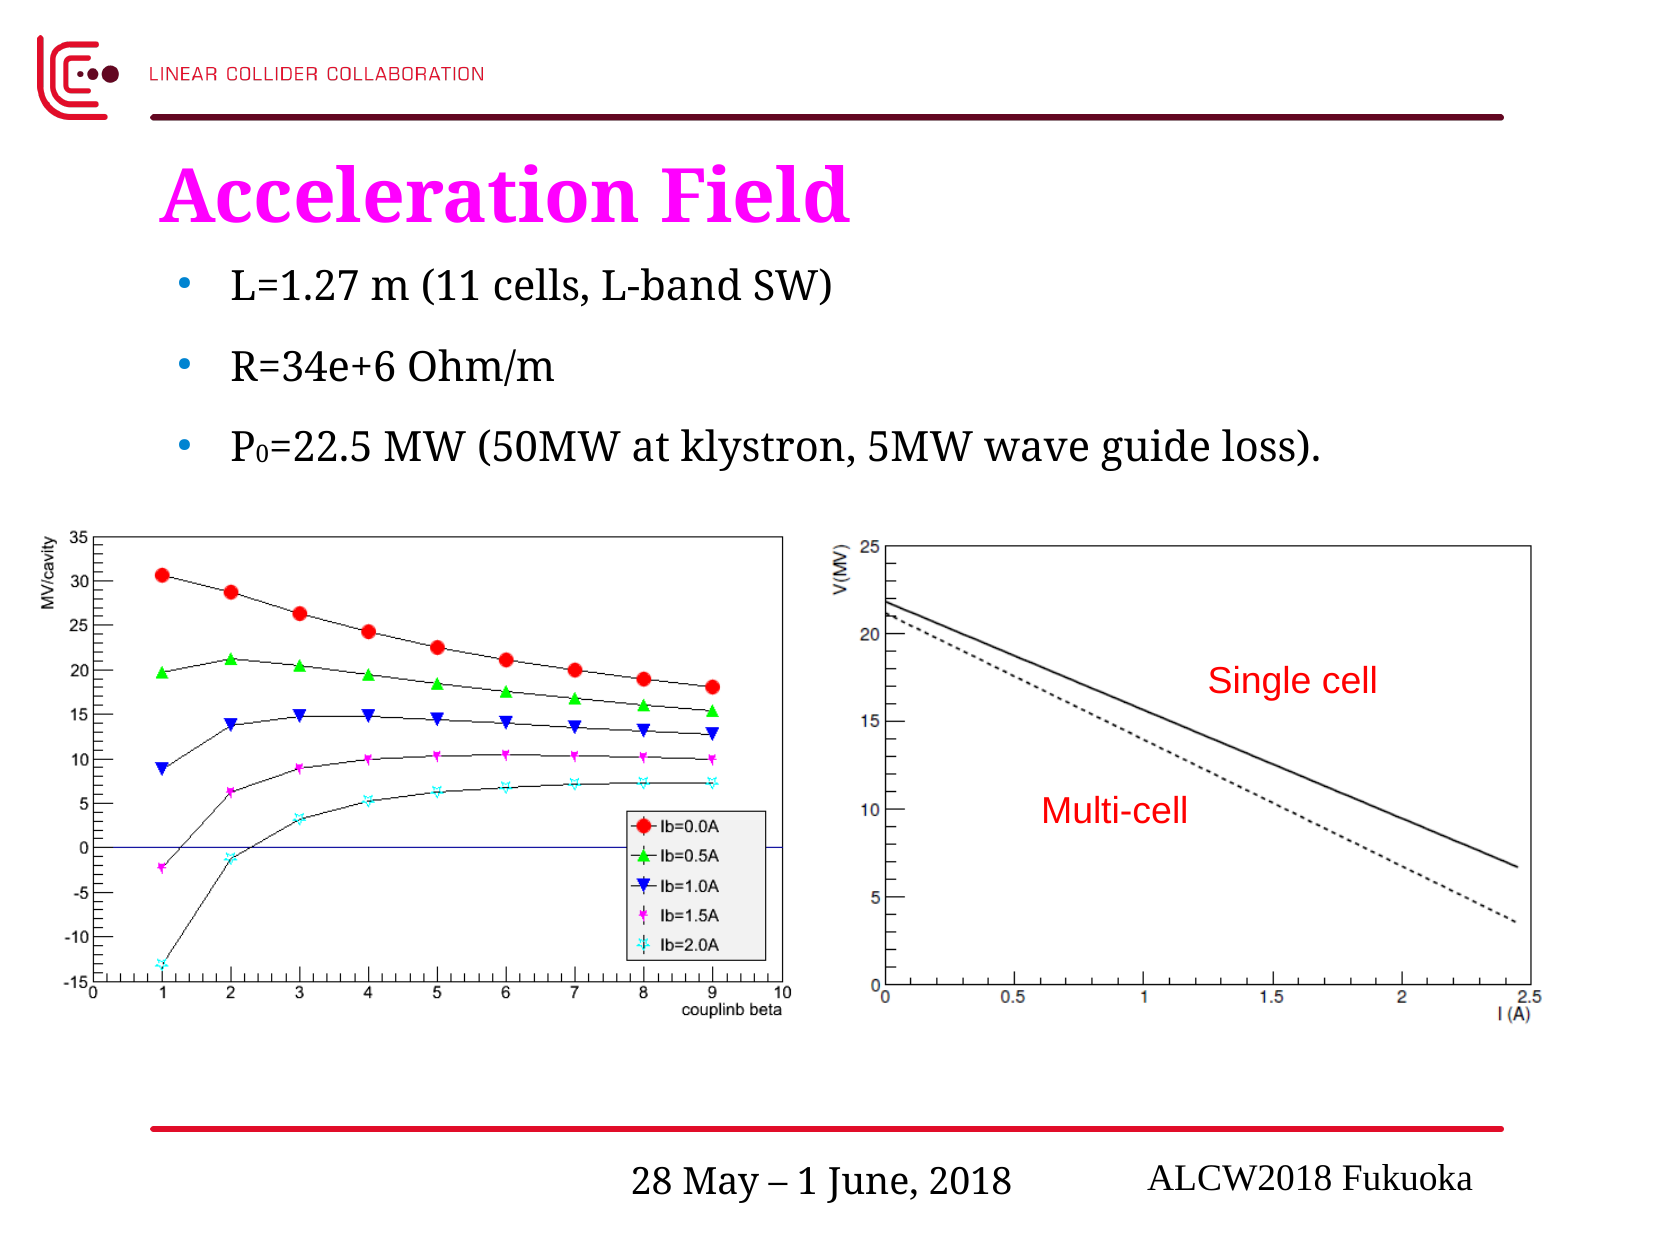

# Acceleration Field
L=1.27 m (11 cells, L-band SW)
R=34e+6 Ohm/m
P0=22.5 MW (50MW at klystron, 5MW wave guide loss).
10.36 MV/tube with beta=6.0.
Single cell
Multi-cell